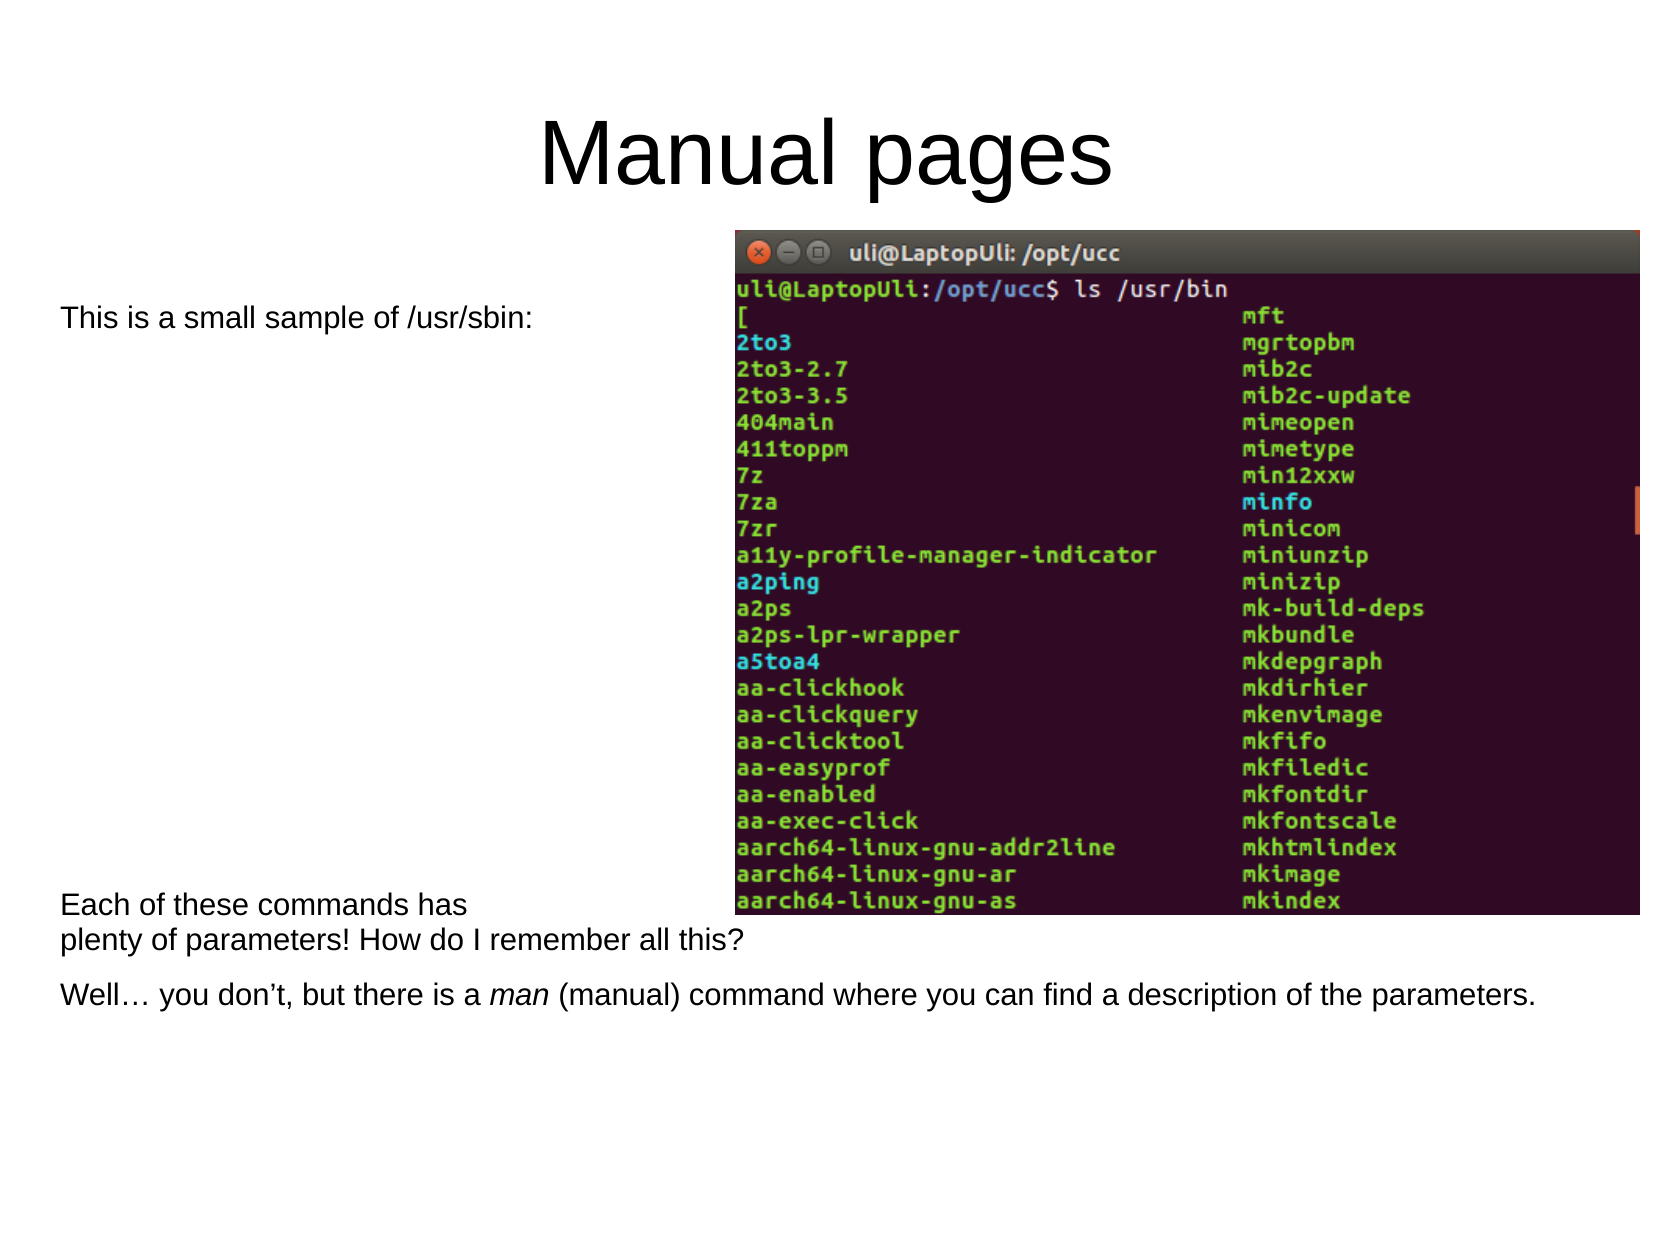

# Manual pages
This is a small sample of /usr/sbin:
Each of these commands has
plenty of parameters! How do I remember all this?
Well… you don’t, but there is a man (manual) command where you can find a description of the parameters.